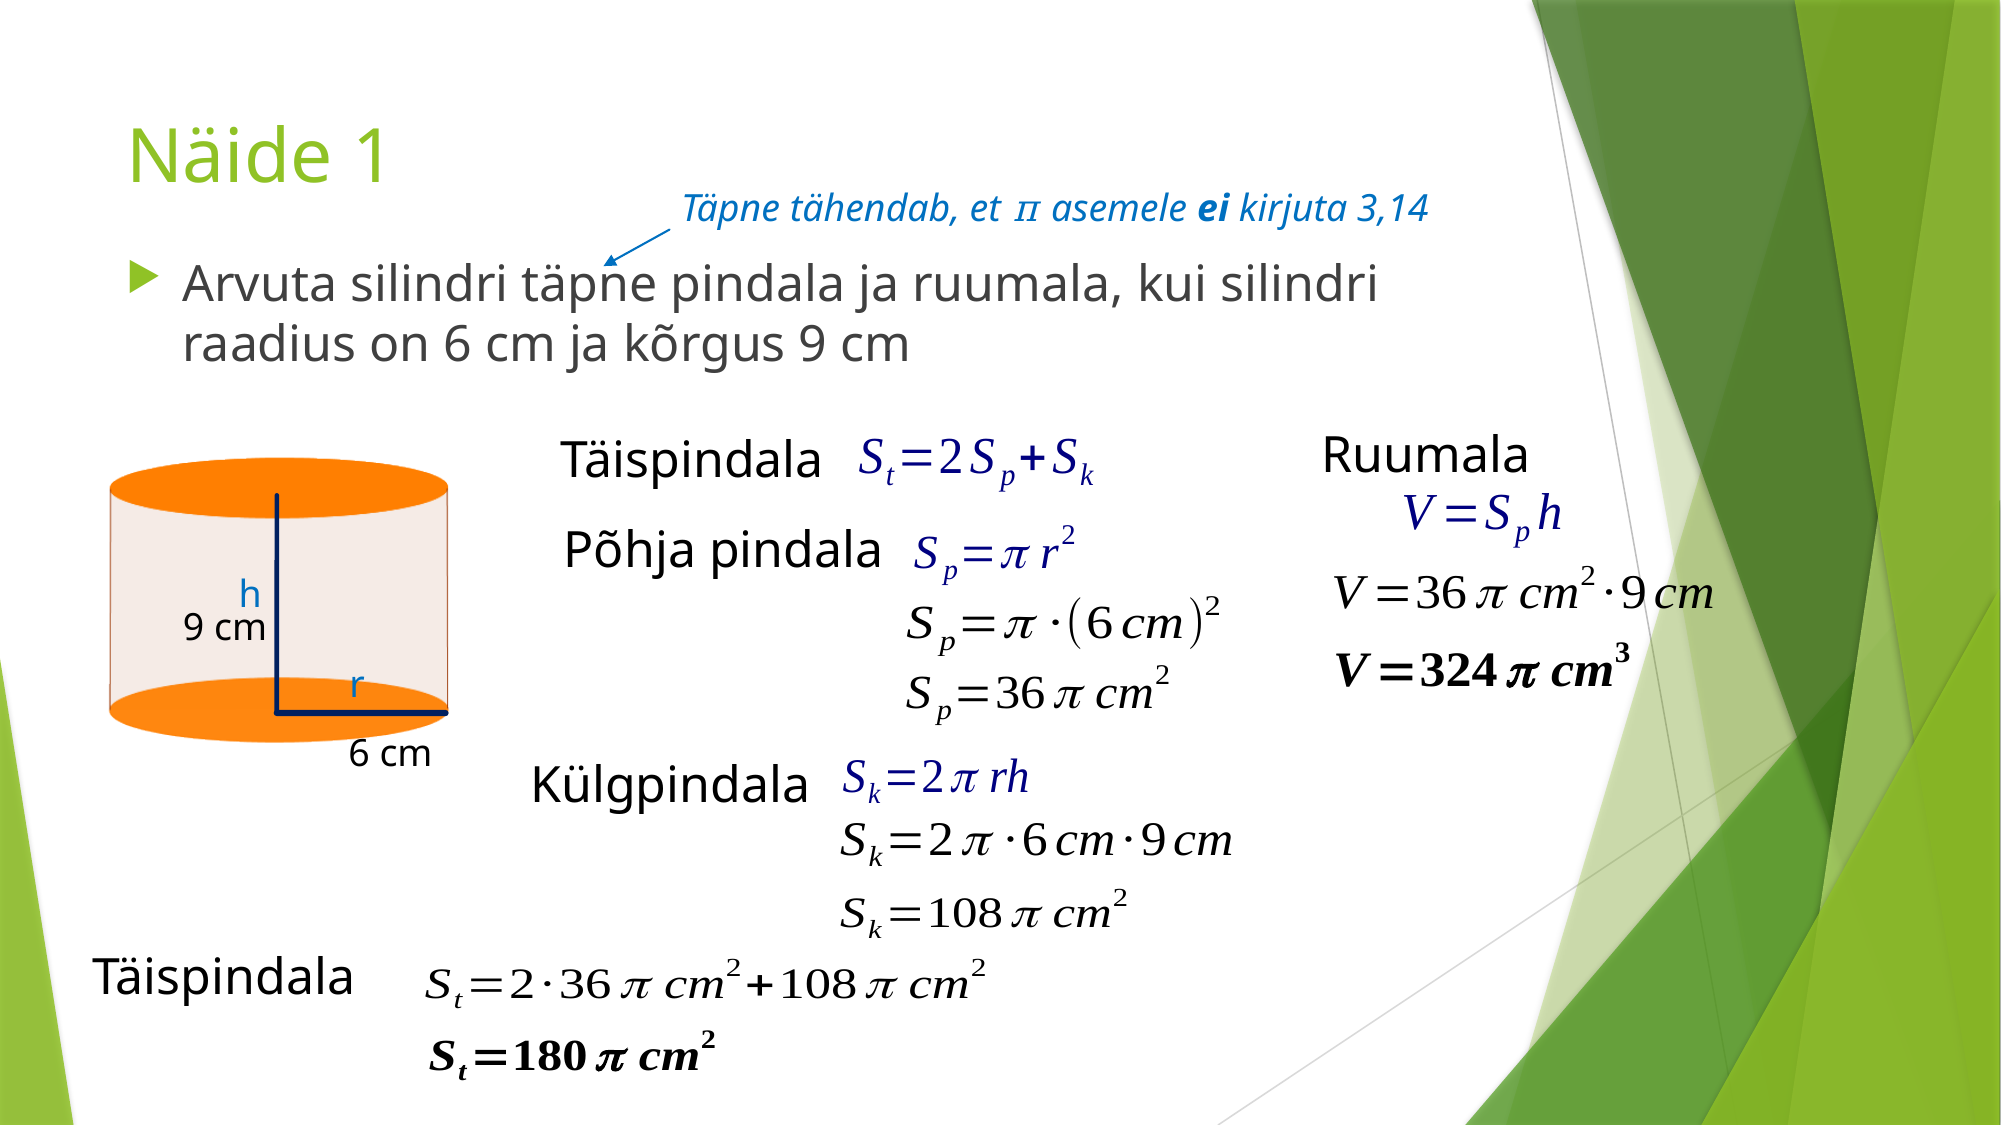

# Näide 1
Täpne tähendab, et π asemele ei kirjuta 3,14
Arvuta silindri täpne pindala ja ruumala, kui silindri raadius on 6 cm ja kõrgus 9 cm
Ruumala
Täispindala
Põhja pindala
h
9 cm
r
6 cm
Külgpindala
Täispindala